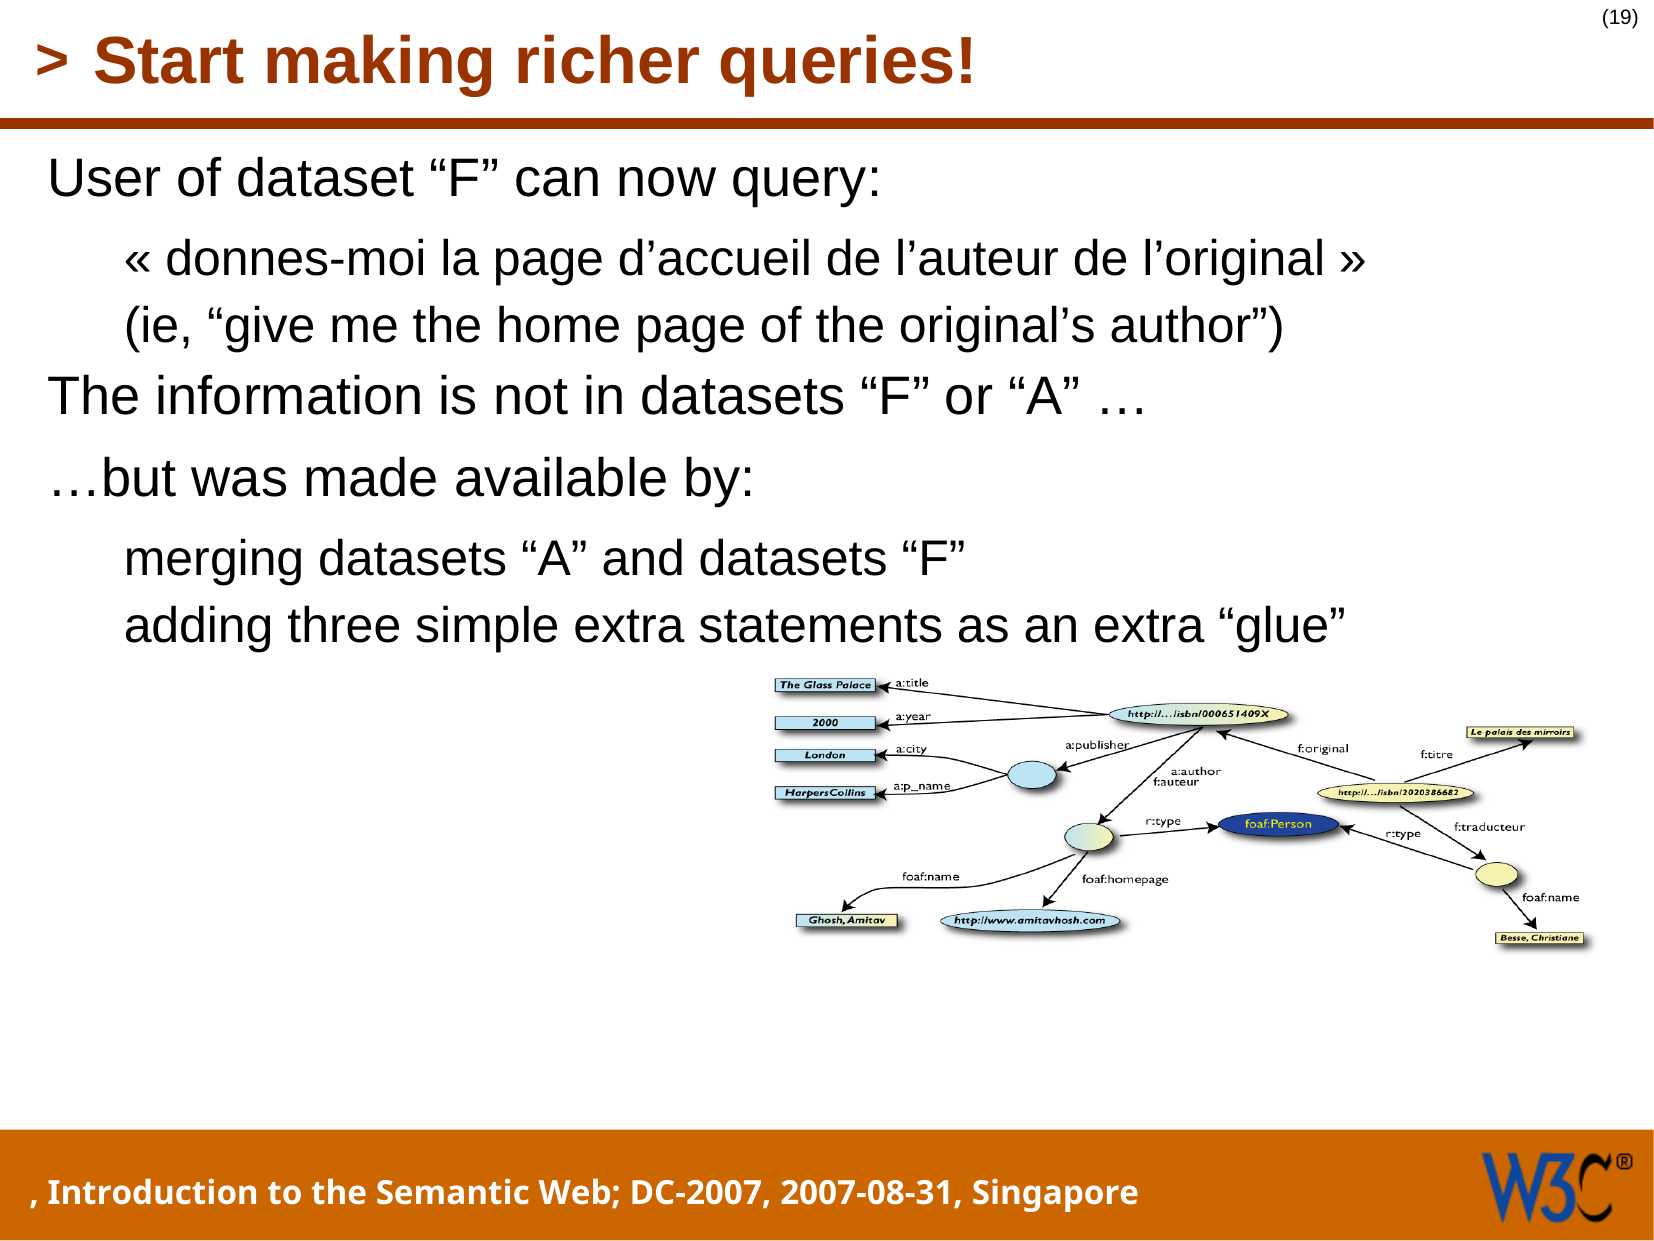

# Start making richer queries!
User of dataset “F” can now query:
« donnes-moi la page d’accueil de l’auteur de l’original »
(ie, “give me the home page of the original’s author”)
The information is not in datasets “F” or “A” …
…but was made available by:
merging datasets “A” and datasets “F”
adding three simple extra statements as an extra “glue”